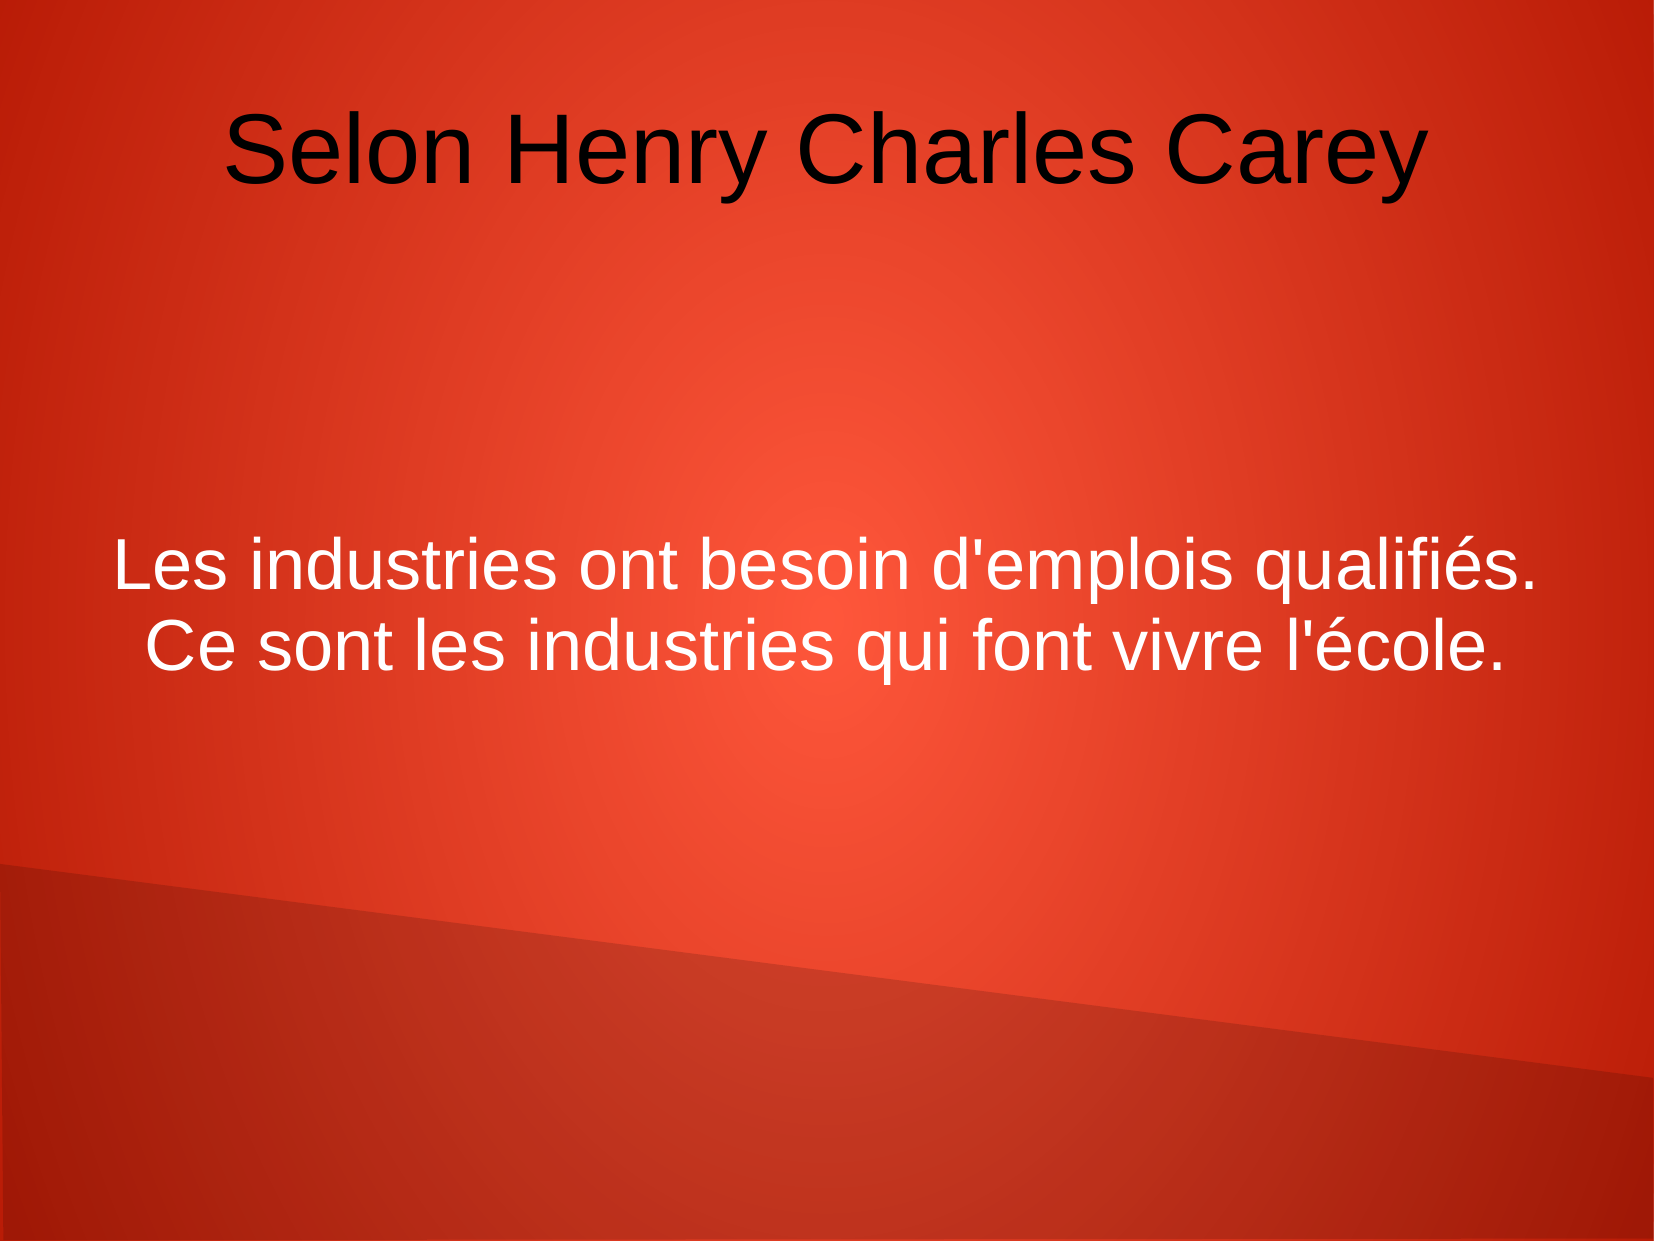

# Selon Henry Charles Carey
Les industries ont besoin d'emplois qualifiés. Ce sont les industries qui font vivre l'école.